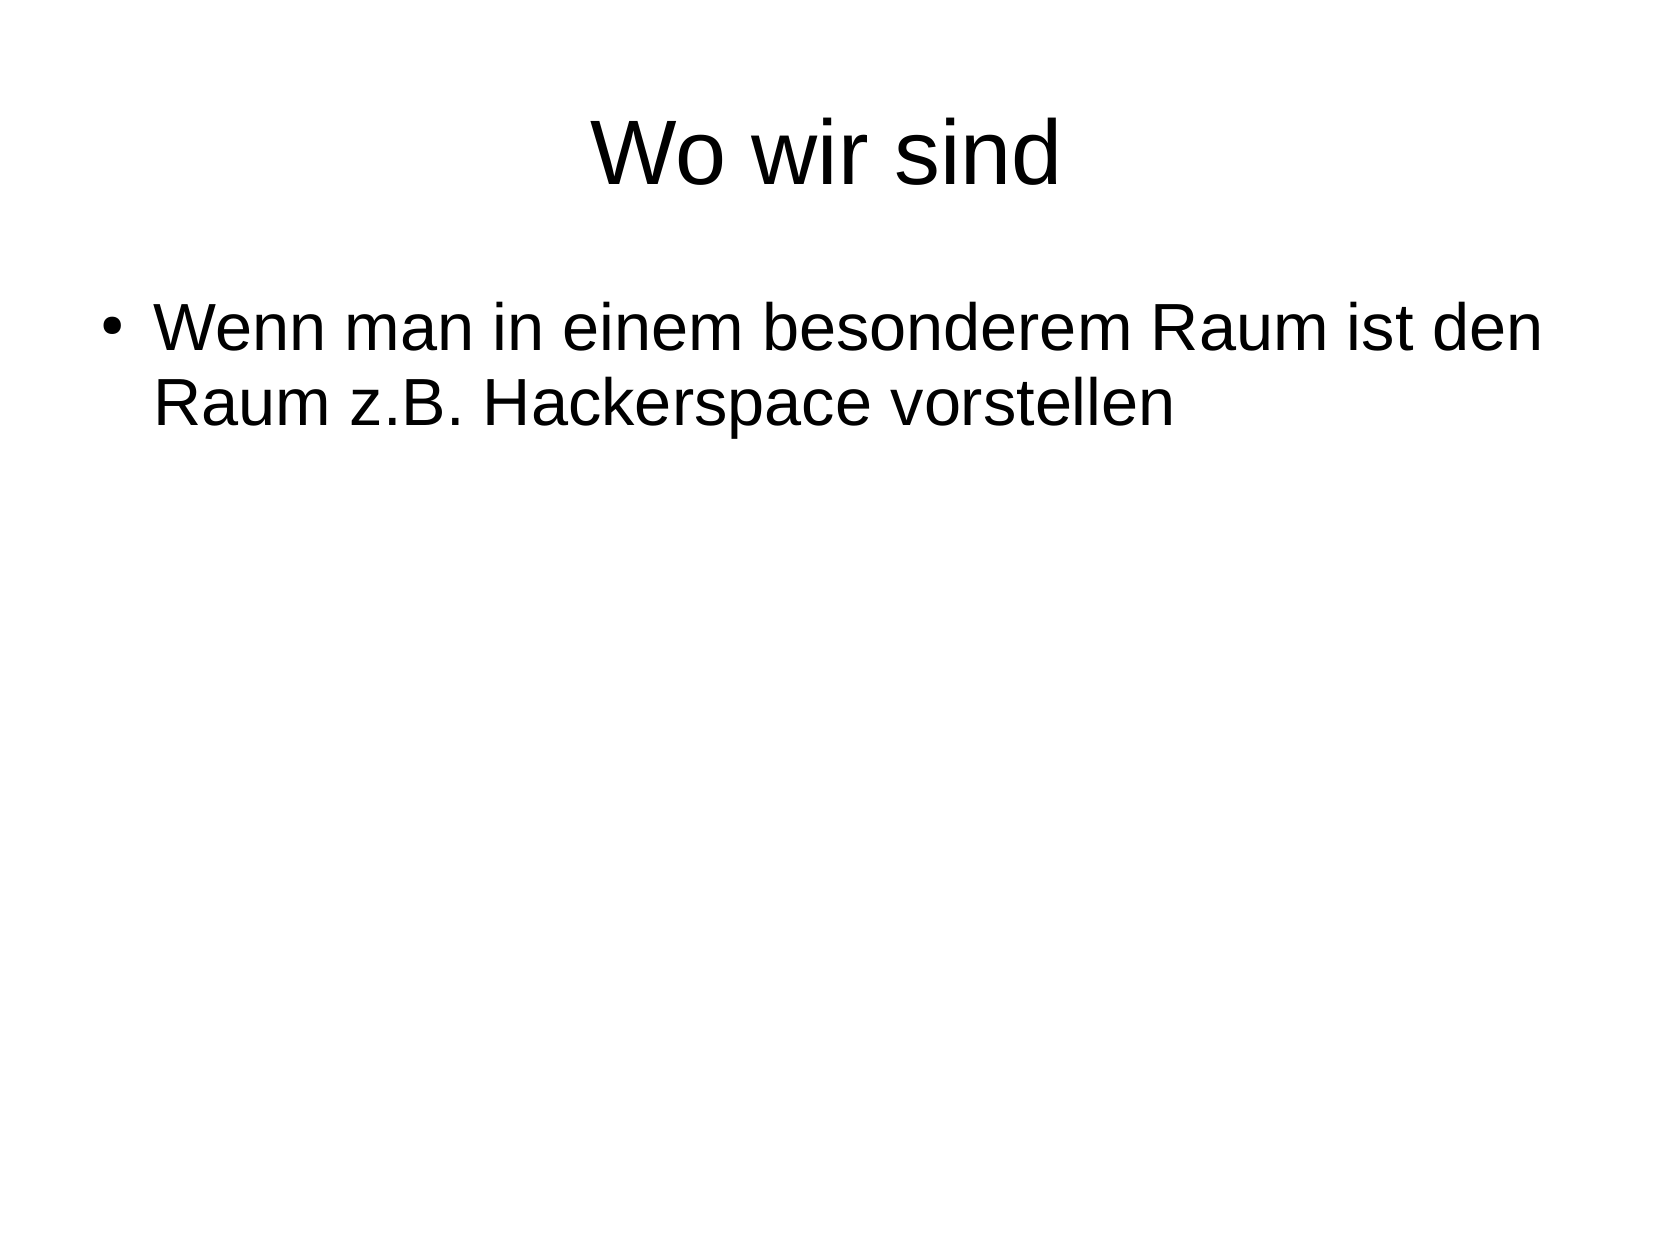

# Wo wir sind
Wenn man in einem besonderem Raum ist den Raum z.B. Hackerspace vorstellen